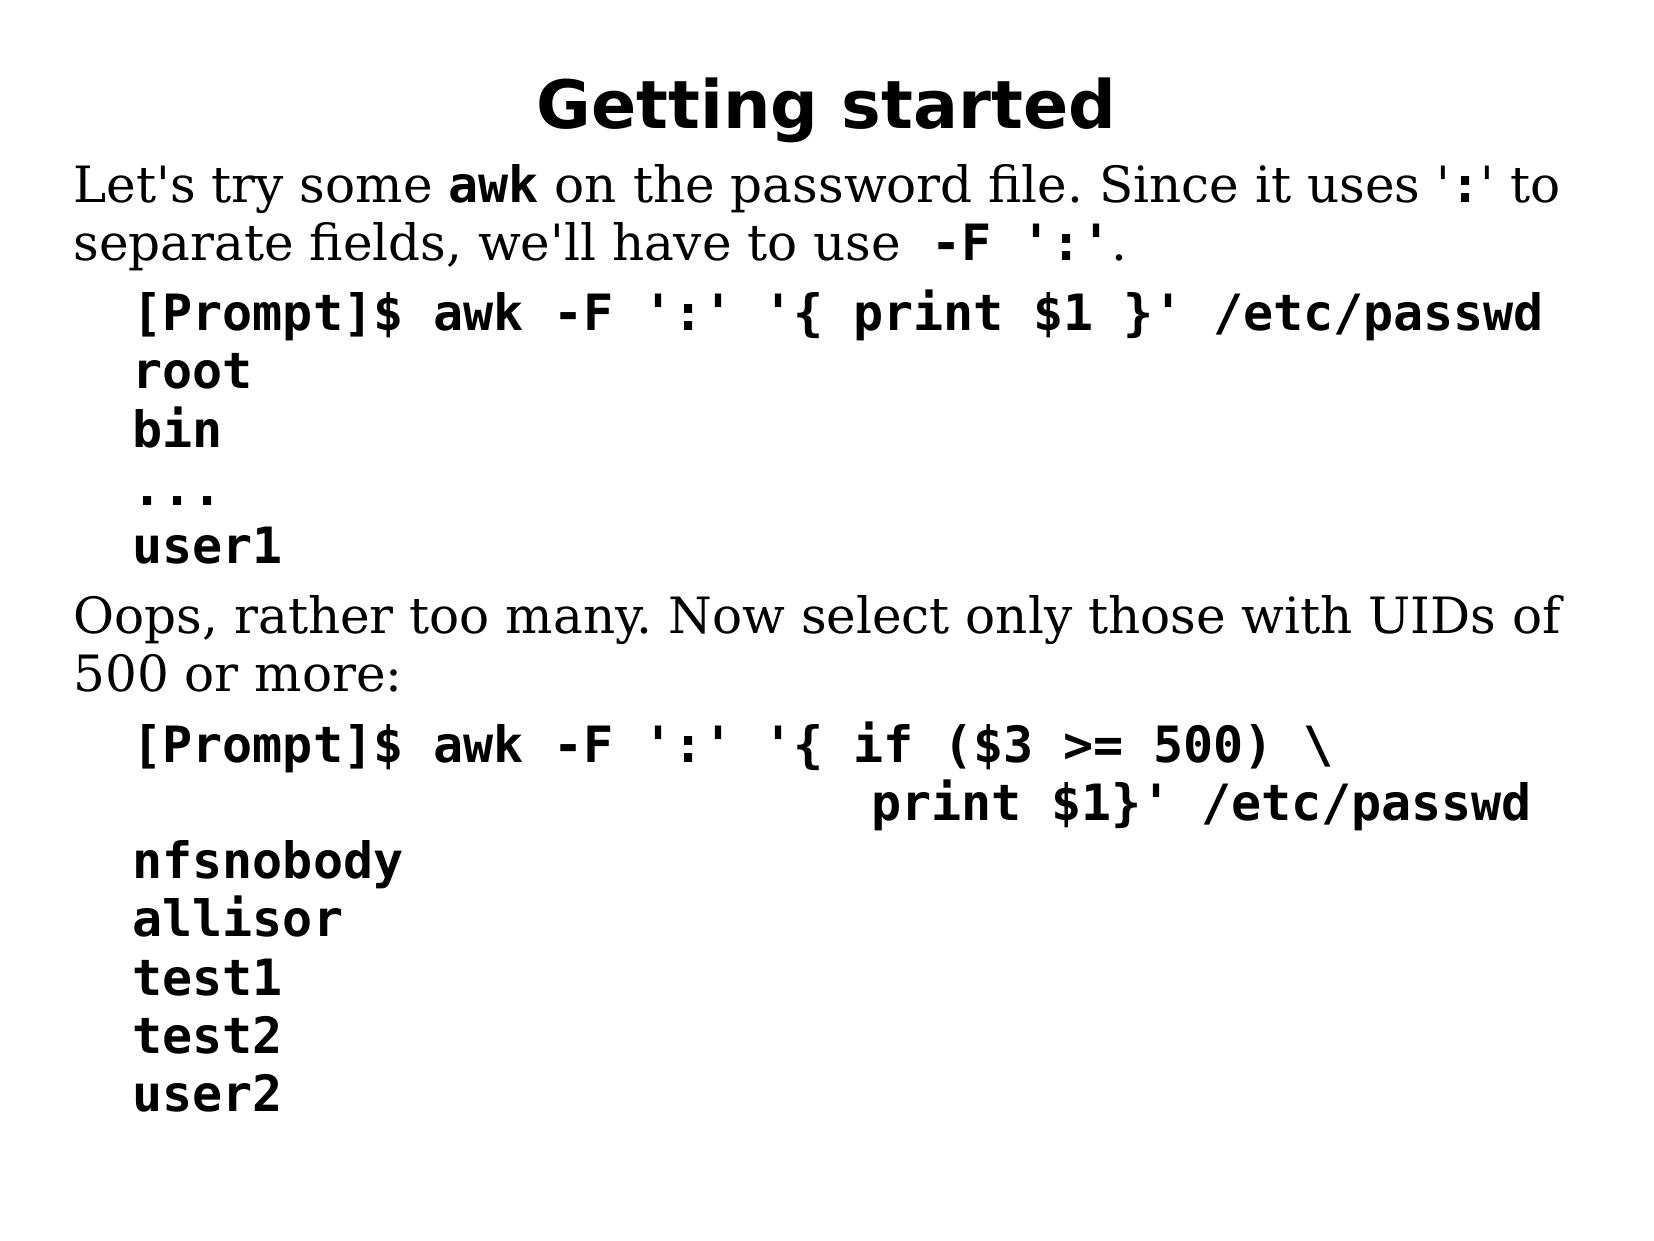

Getting started
Let's try some awk on the password file. Since it uses ':' to separate fields, we'll have to use -F ':'.
[Prompt]$ awk -F ':' '{ print $1 }' /etc/passwd
root
bin
...
user1
Oops, rather too many. Now select only those with UIDs of 500 or more:
[Prompt]$ awk -F ':' '{ if ($3 >= 500) \
										print $1}' /etc/passwd
nfsnobody
allisor
test1
test2
user2